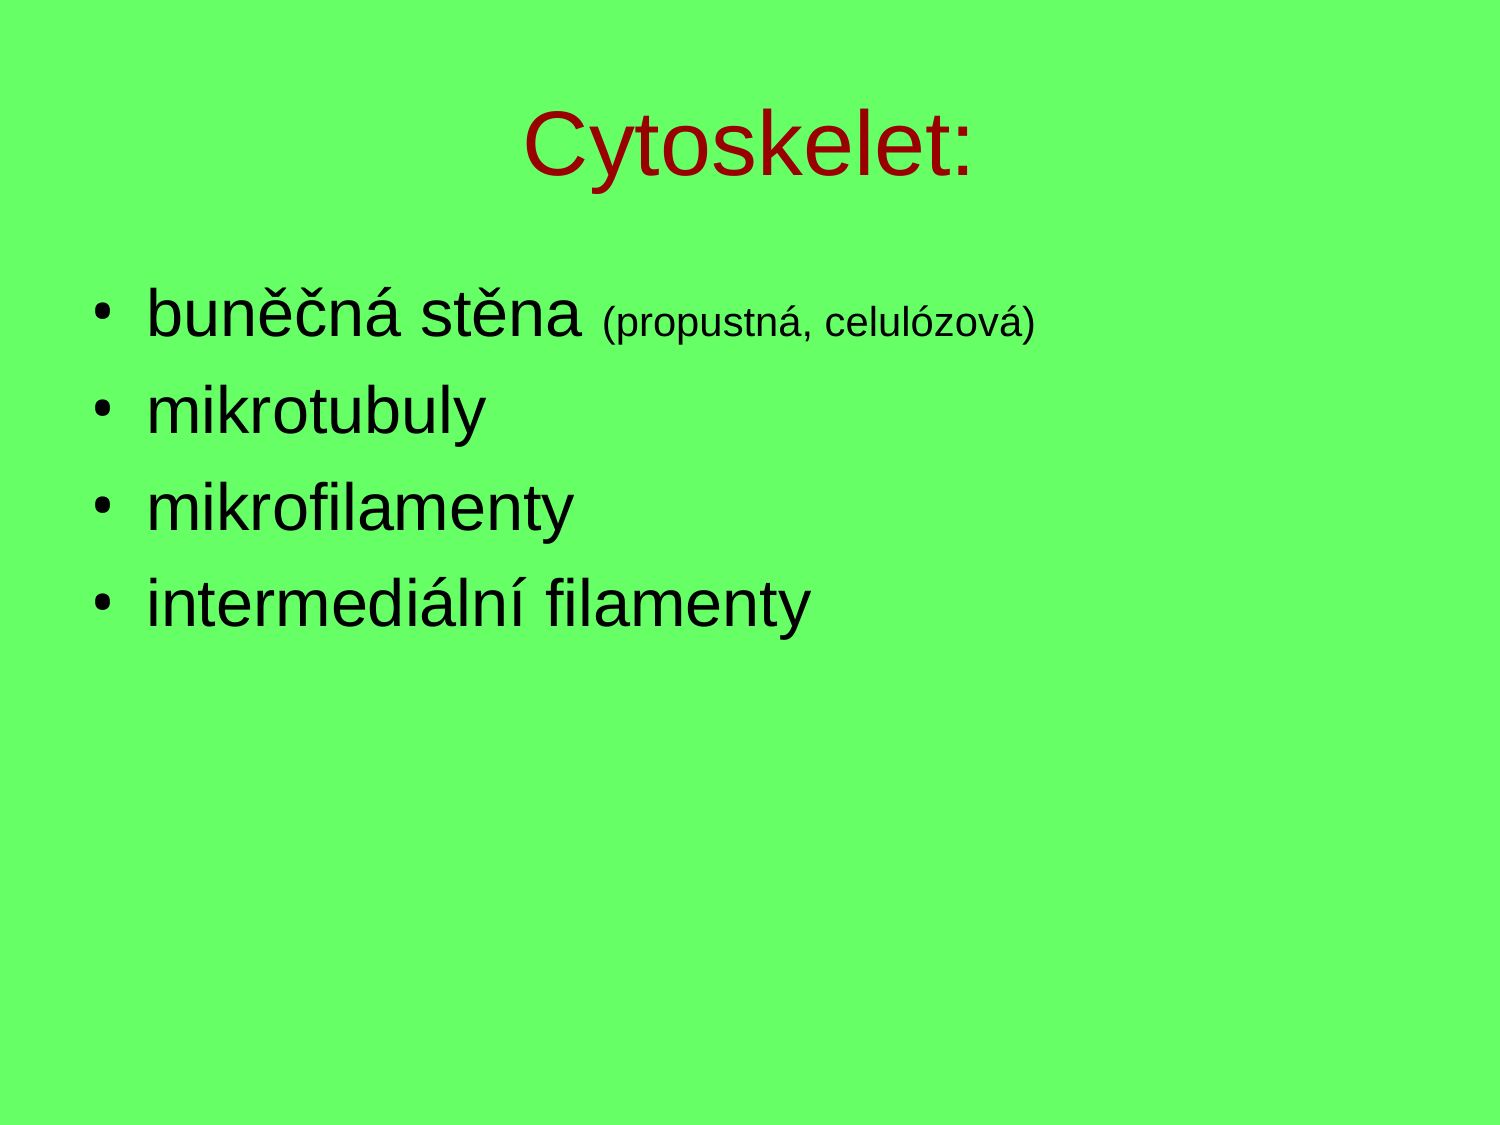

# Cytoskelet:
buněčná stěna (propustná, celulózová)
mikrotubuly
mikrofilamenty
intermediální filamenty